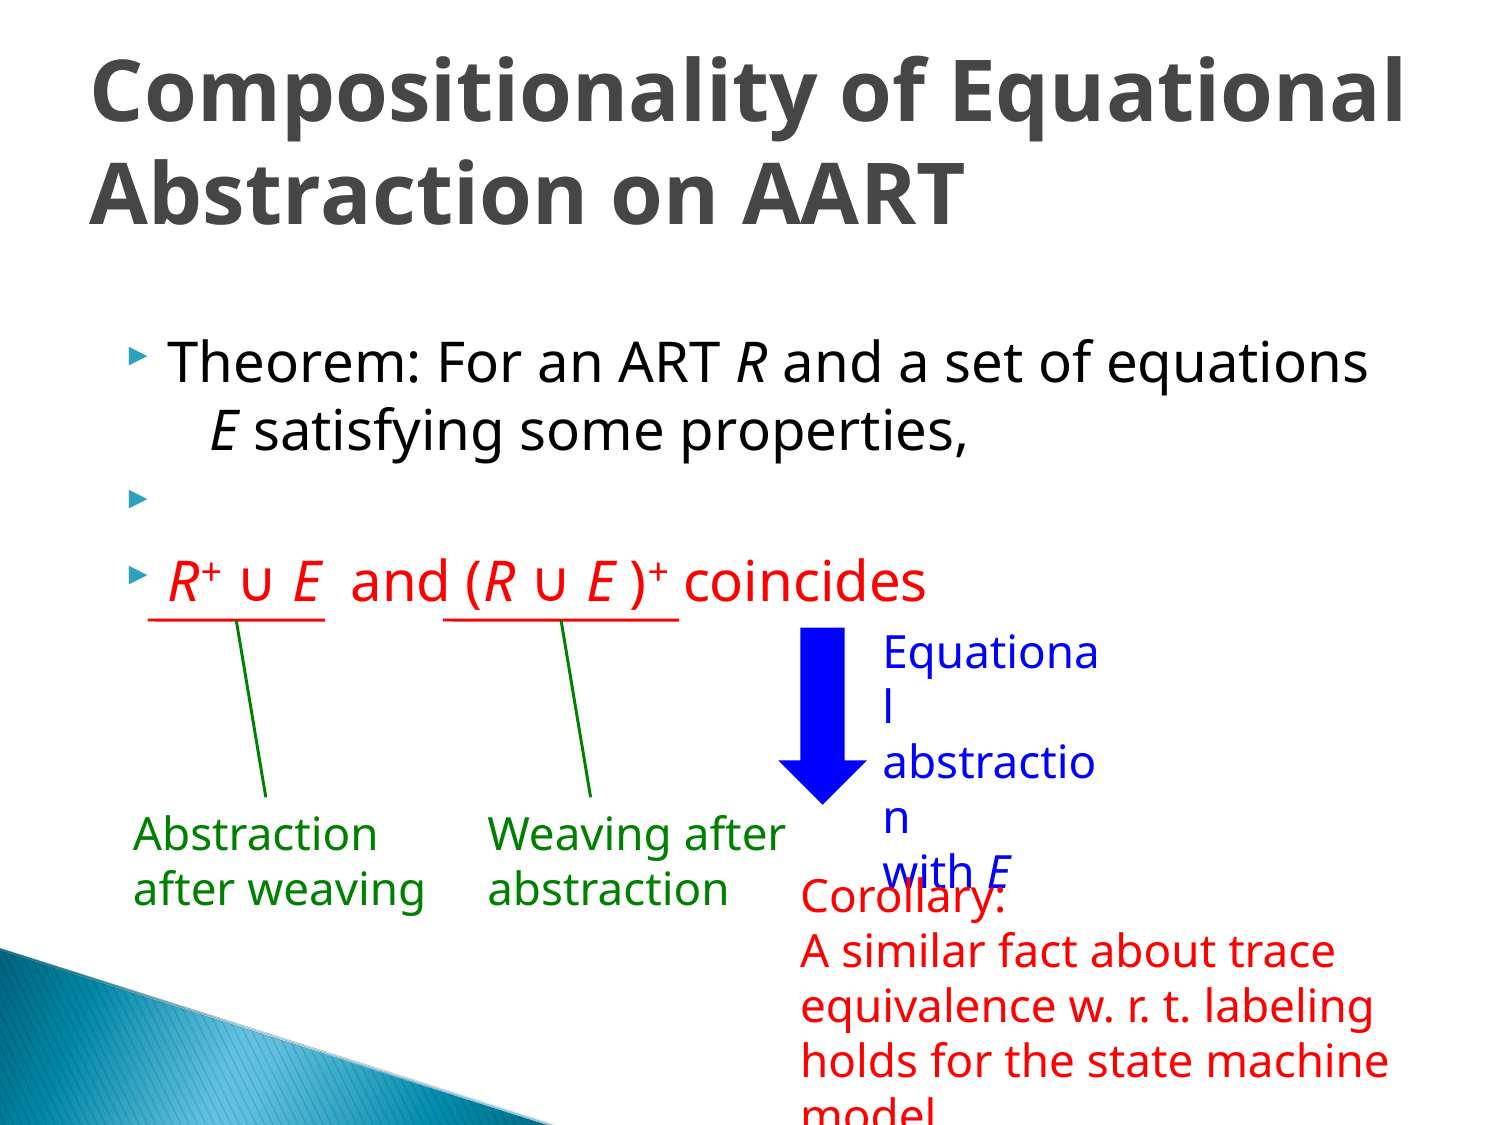

# Compositionality of Equational Abstraction on AART
Theorem: For an ART R and a set of equations E satisfying some properties,
R+ ∪ E and (R ∪ E )+ coincides
Equational
abstraction
with E
Abstraction
after weaving
Weaving after abstraction
Corollary:
A similar fact about trace equivalence w. r. t. labeling holds for the state machine model